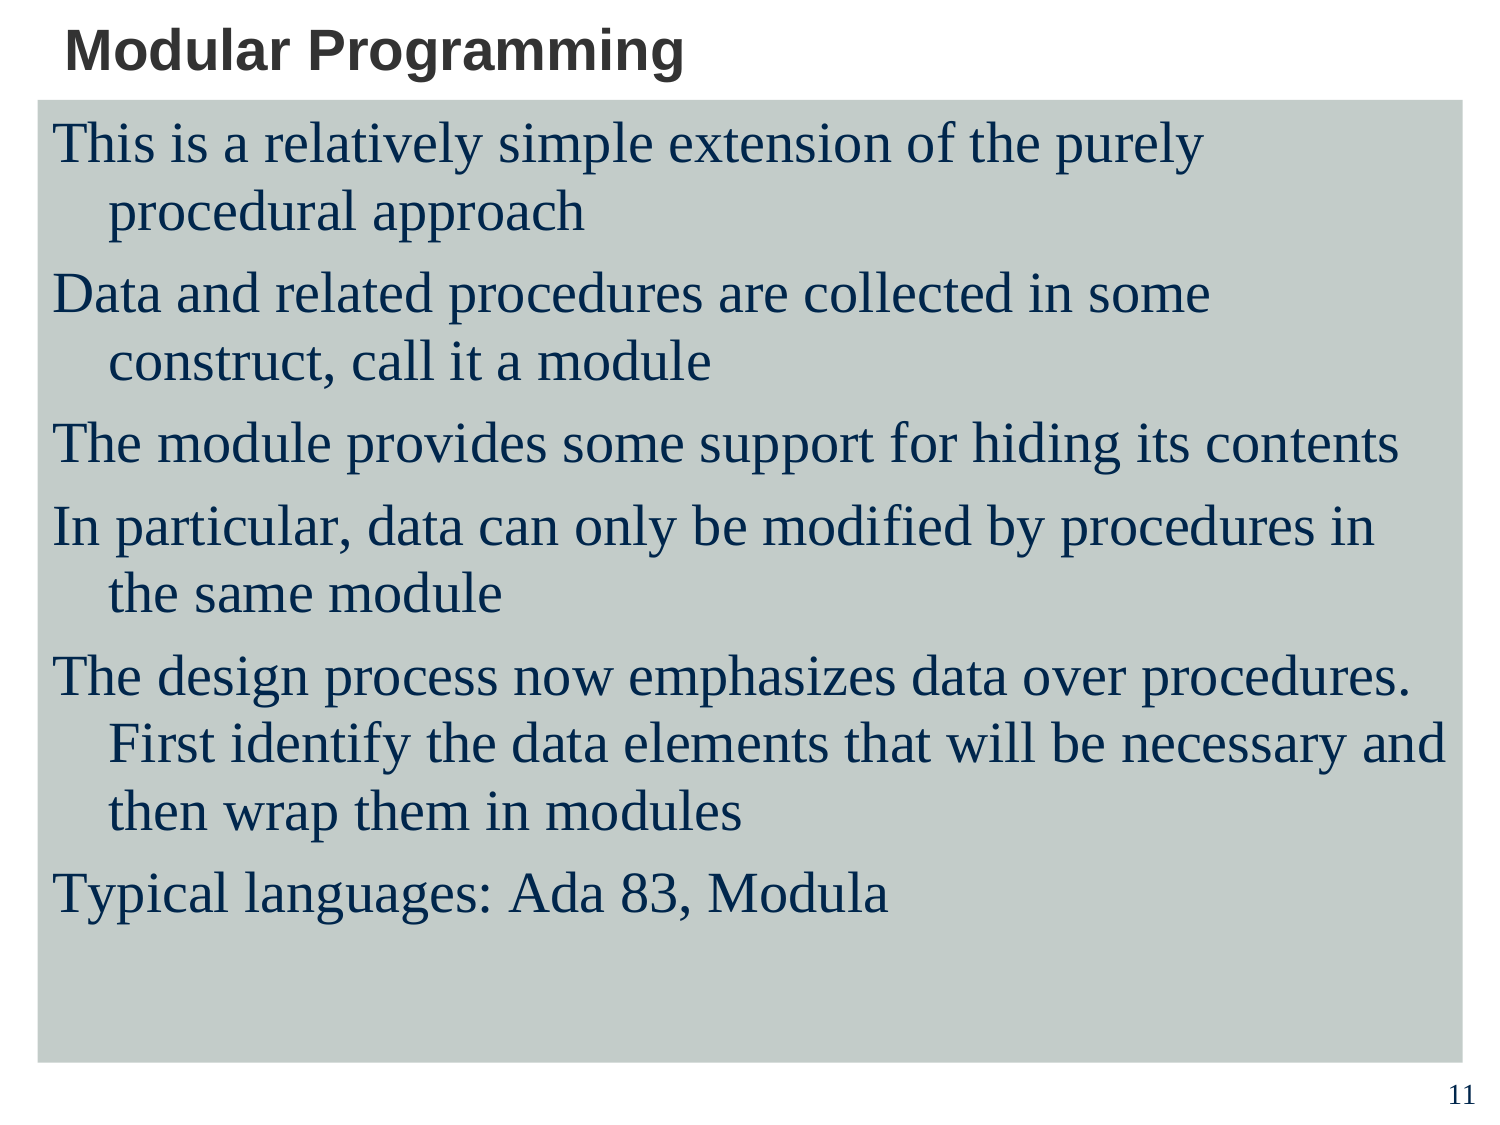

# Modular Programming
This is a relatively simple extension of the purely procedural approach
Data and related procedures are collected in some construct, call it a module
The module provides some support for hiding its contents
In particular, data can only be modified by procedures in the same module
The design process now emphasizes data over procedures. First identify the data elements that will be necessary and then wrap them in modules
Typical languages: Ada 83, Modula